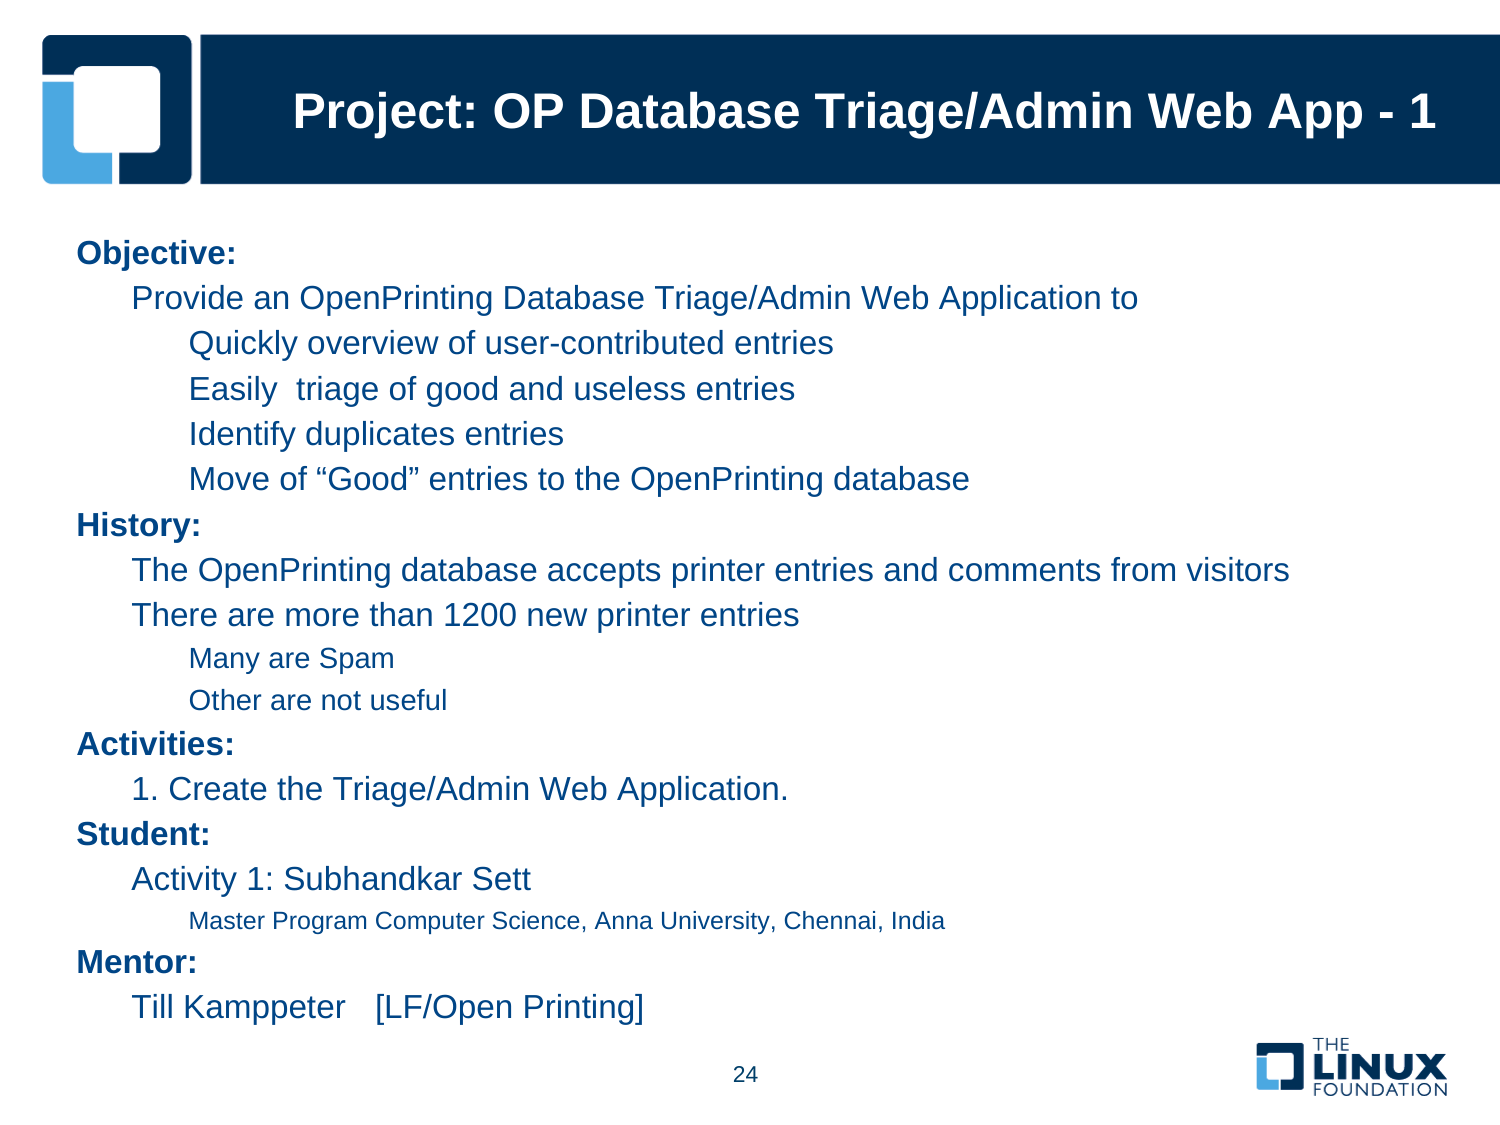

Project: OP Database Triage/Admin Web App - 1
# Objective:
Provide an OpenPrinting Database Triage/Admin Web Application to
Quickly overview of user-contributed entries
Easily triage of good and useless entries
Identify duplicates entries
Move of “Good” entries to the OpenPrinting database
History:
The OpenPrinting database accepts printer entries and comments from visitors
There are more than 1200 new printer entries
Many are Spam
Other are not useful
Activities:
1. Create the Triage/Admin Web Application.
Student:
Activity 1: Subhandkar Sett
Master Program Computer Science, Anna University, Chennai, India
Mentor:
Till Kamppeter 	[LF/Open Printing]
24